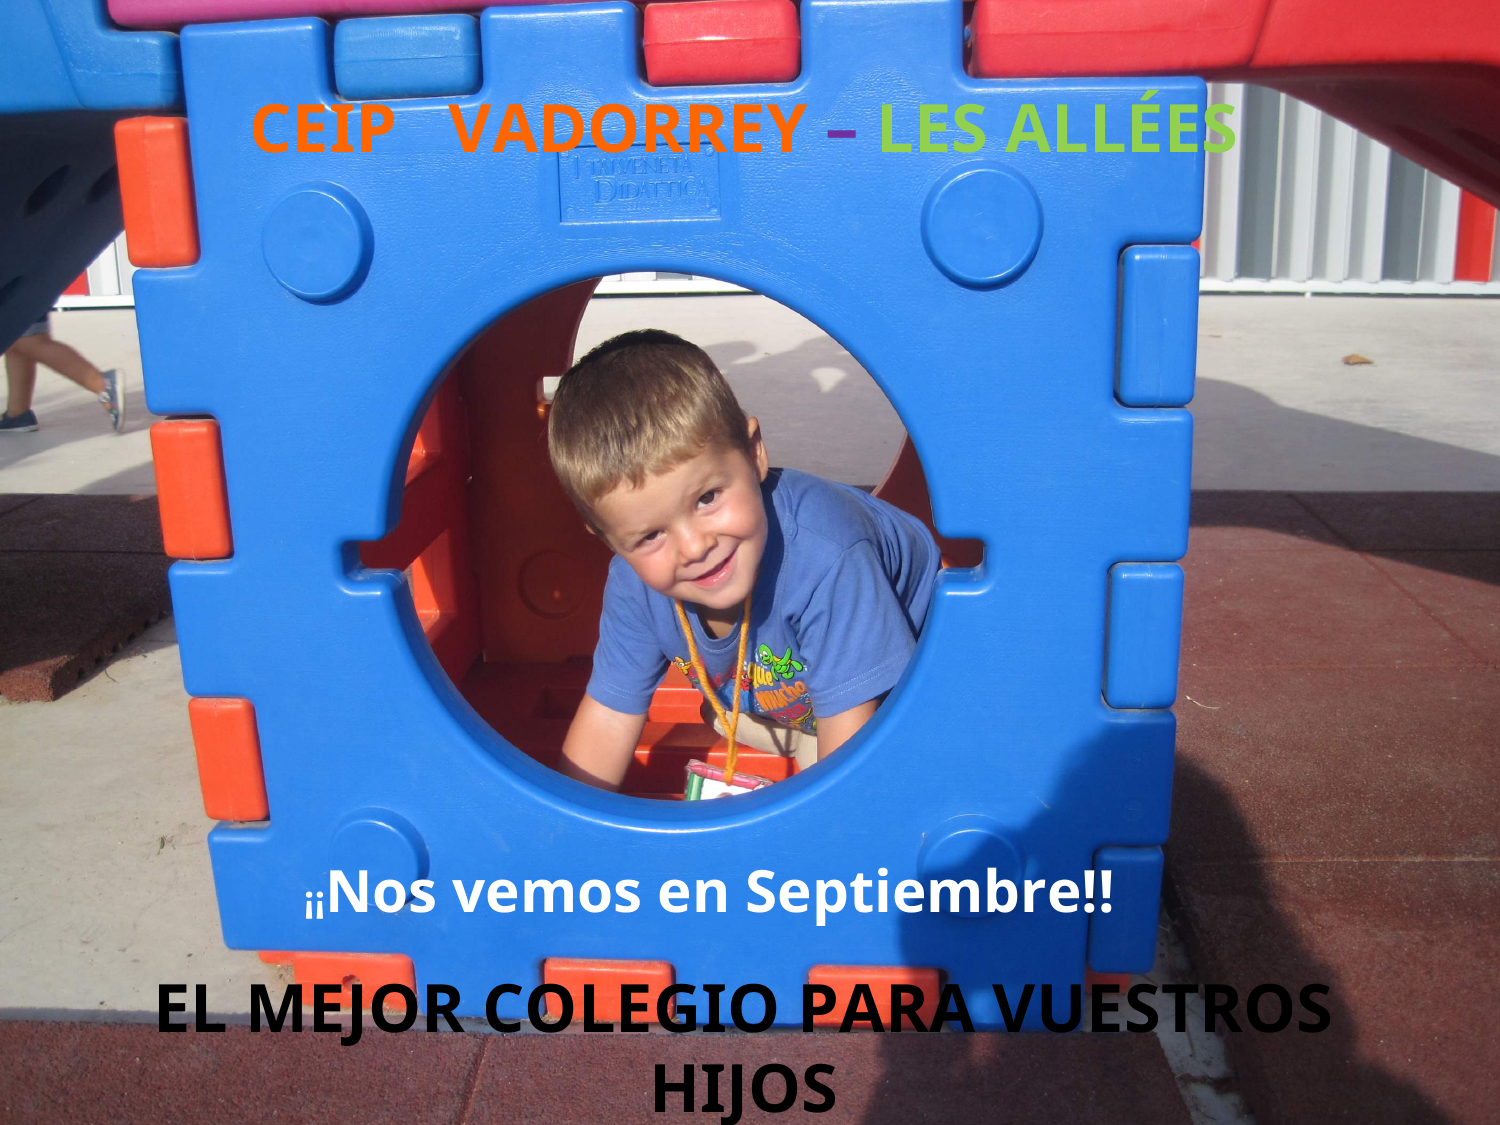

#
CEIP VADORREY – LES ALLÉES
EL MEJOR COLEGIO PARA VUESTROS HIJOS
¡¡Nos vemos en Septiembre!!